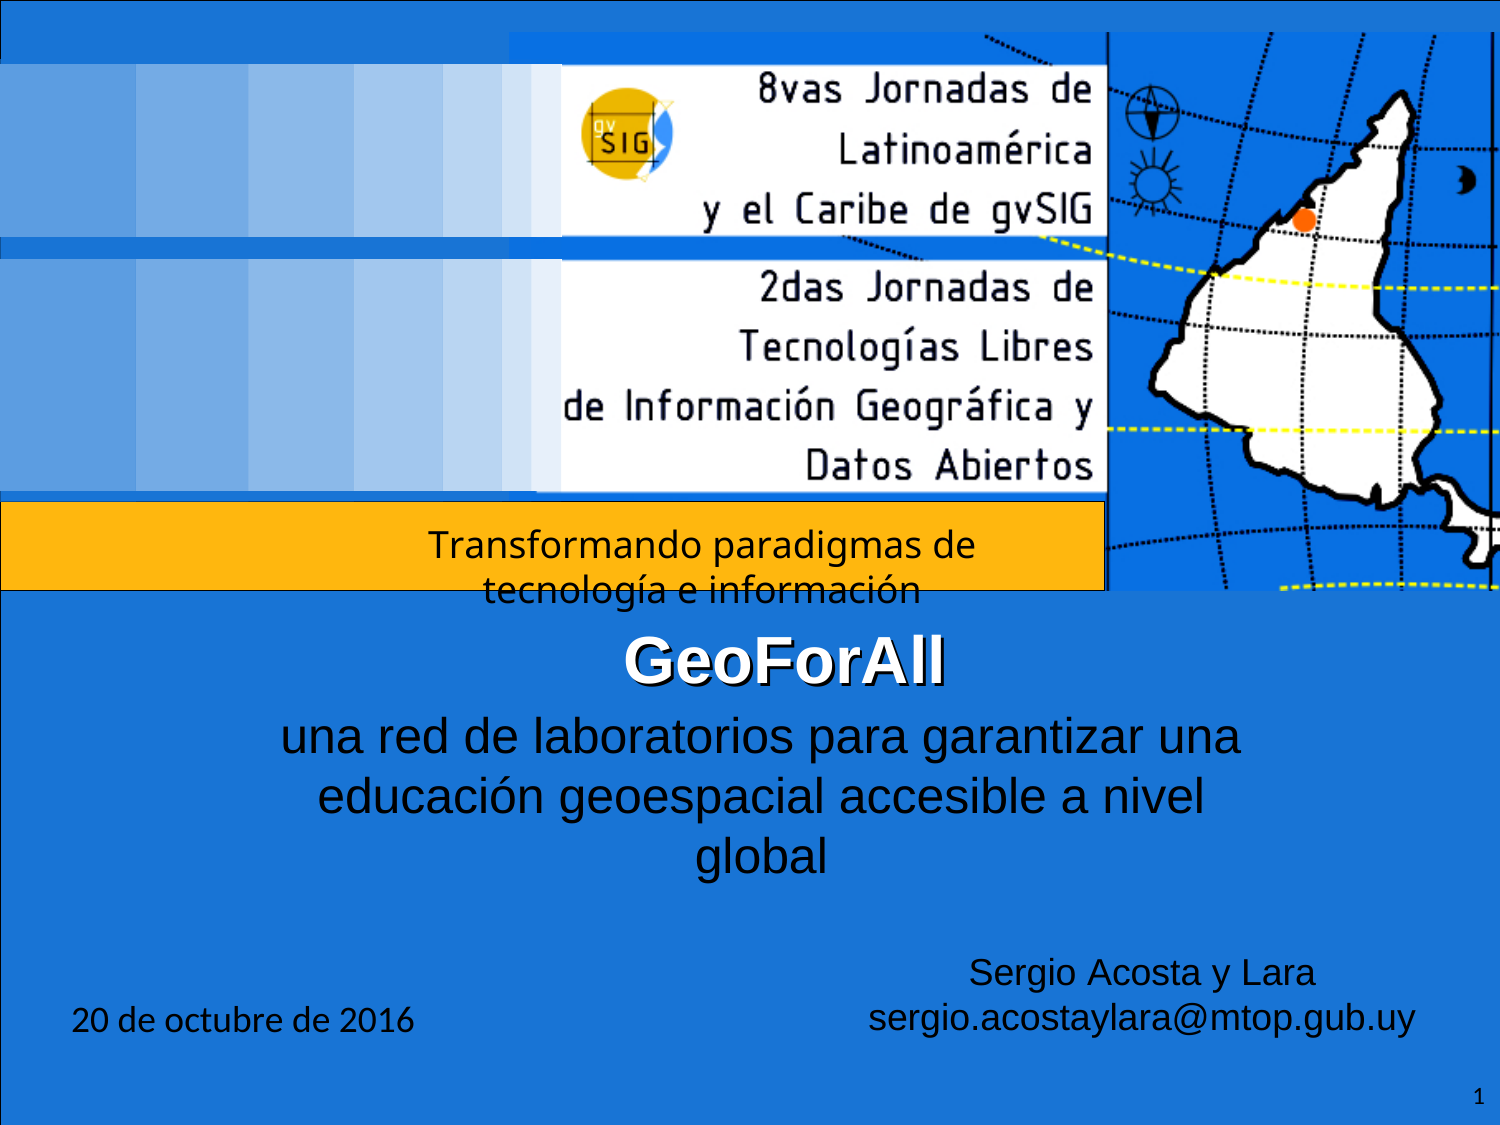

# GeoForAll
una red de laboratorios para garantizar una educación geoespacial accesible a nivel global
Sergio Acosta y Lara
sergio.acostaylara@mtop.gub.uy
20 de octubre de 2016